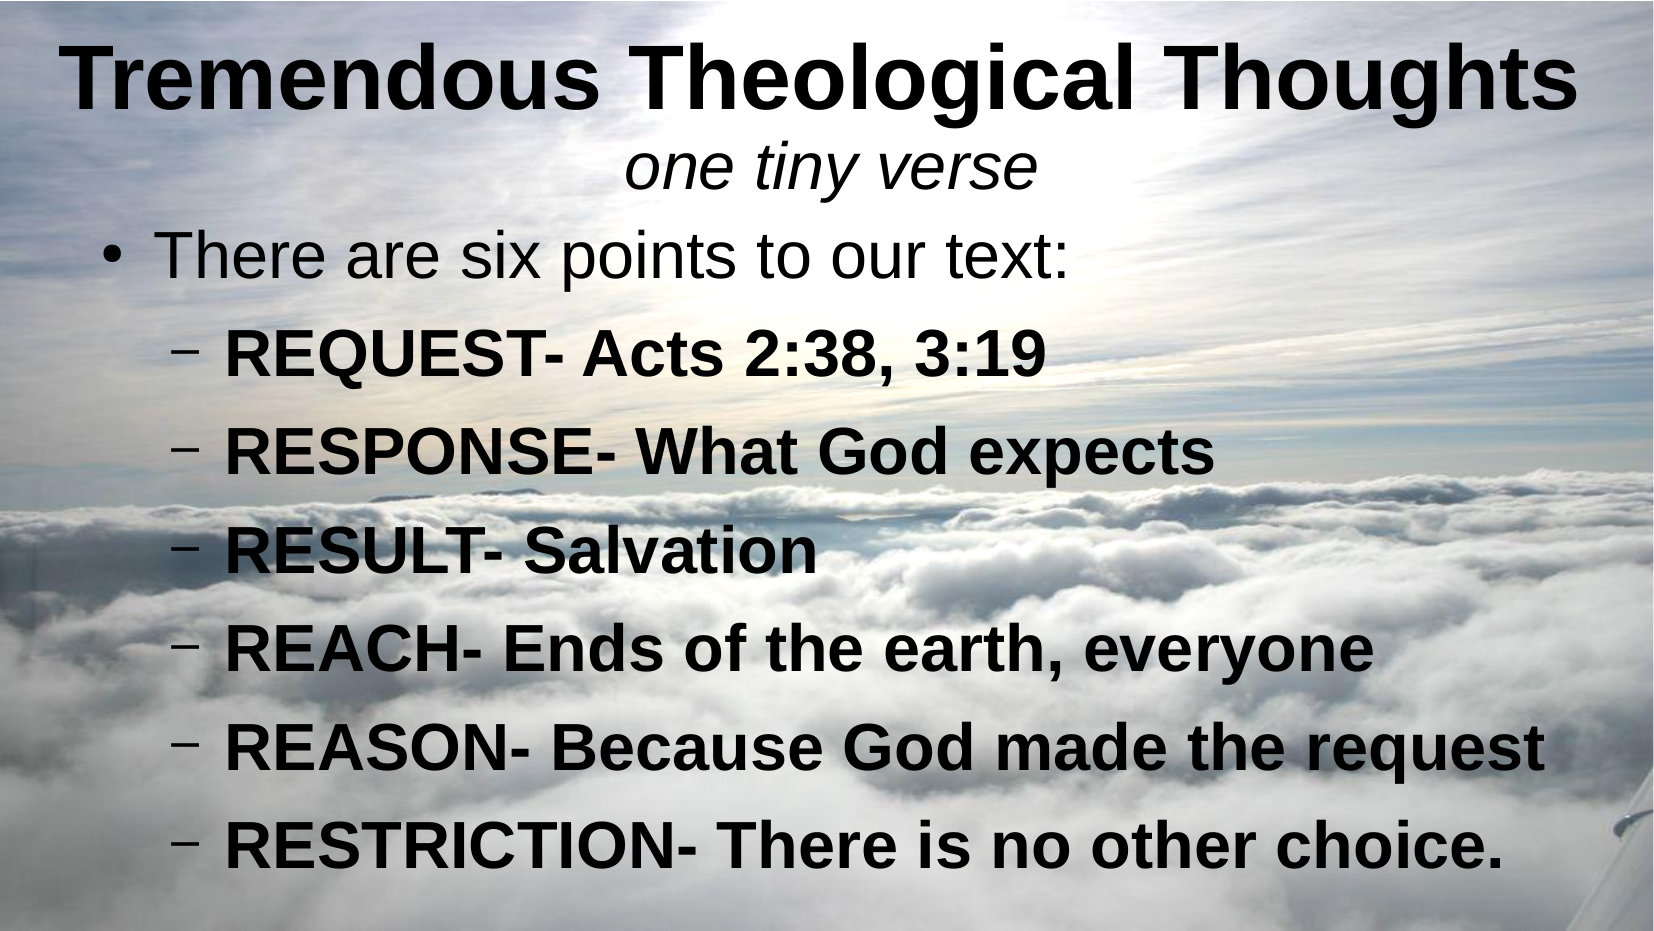

# Tremendous Theological Thoughts one tiny verse
There are six points to our text:
REQUEST- Acts 2:38, 3:19
RESPONSE- What God expects
RESULT- Salvation
REACH- Ends of the earth, everyone
REASON- Because God made the request
RESTRICTION- There is no other choice.